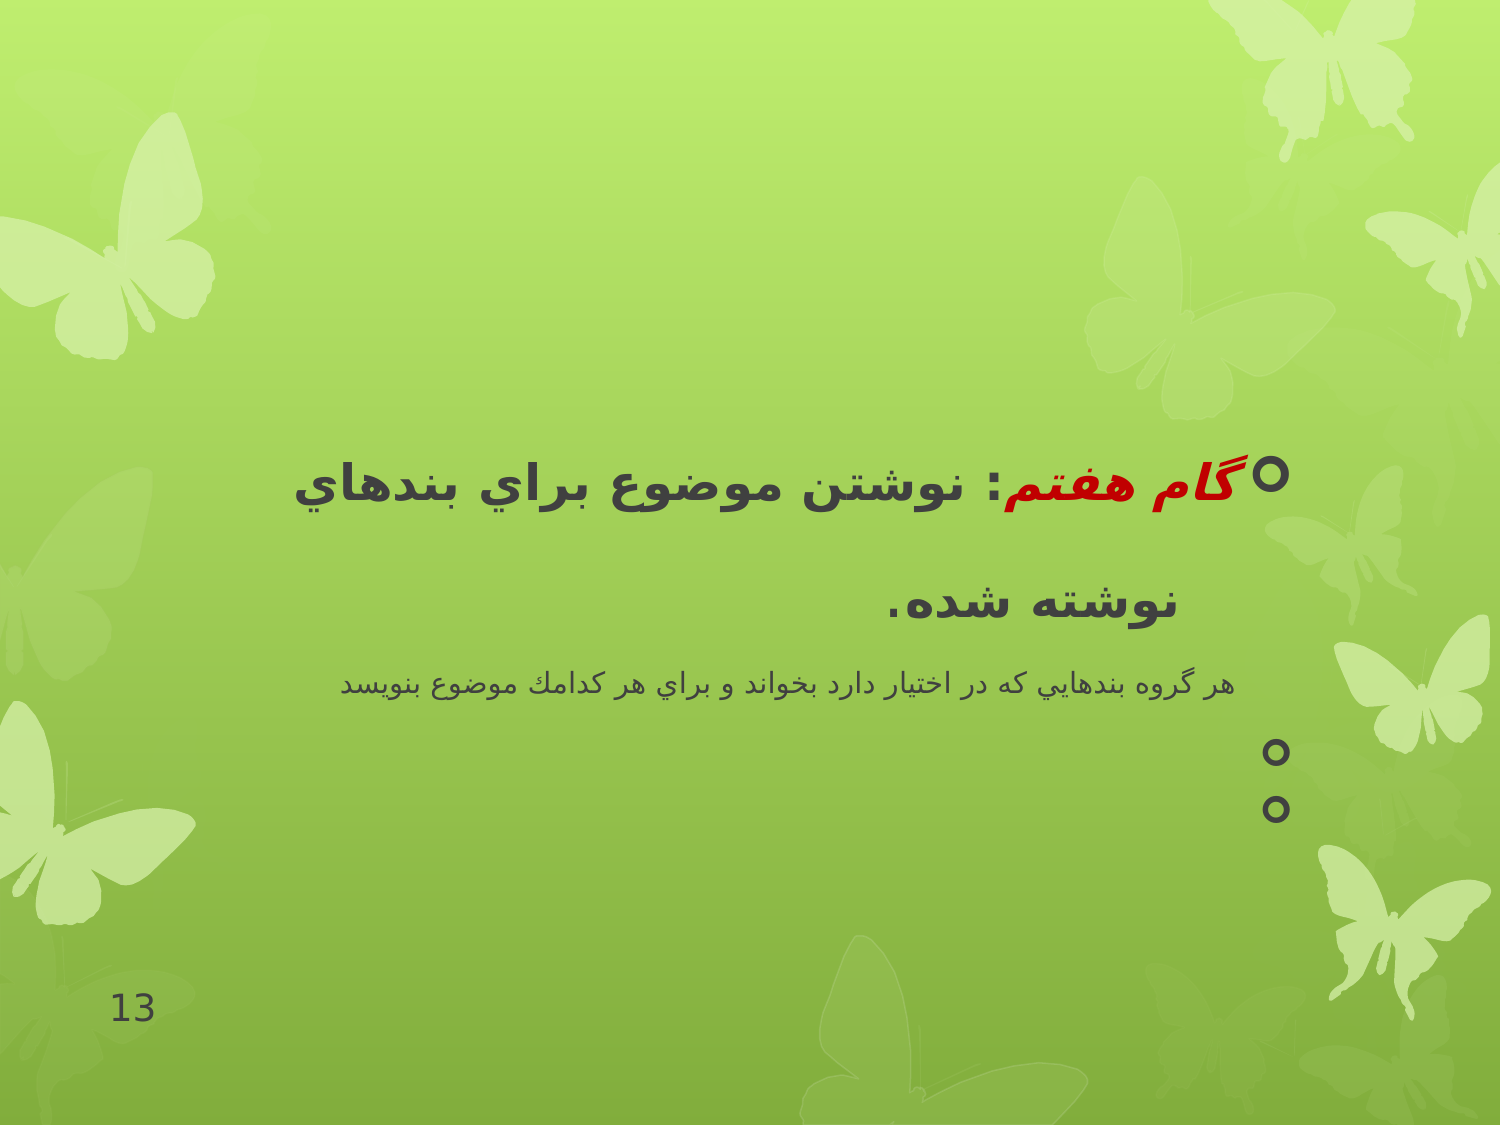

# گام هفتم: نوشتن موضوع براي بندهاي نوشته شده.
هر گروه بندهايي كه در اختيار دارد بخواند و براي هر كدامك موضوع بنويسد